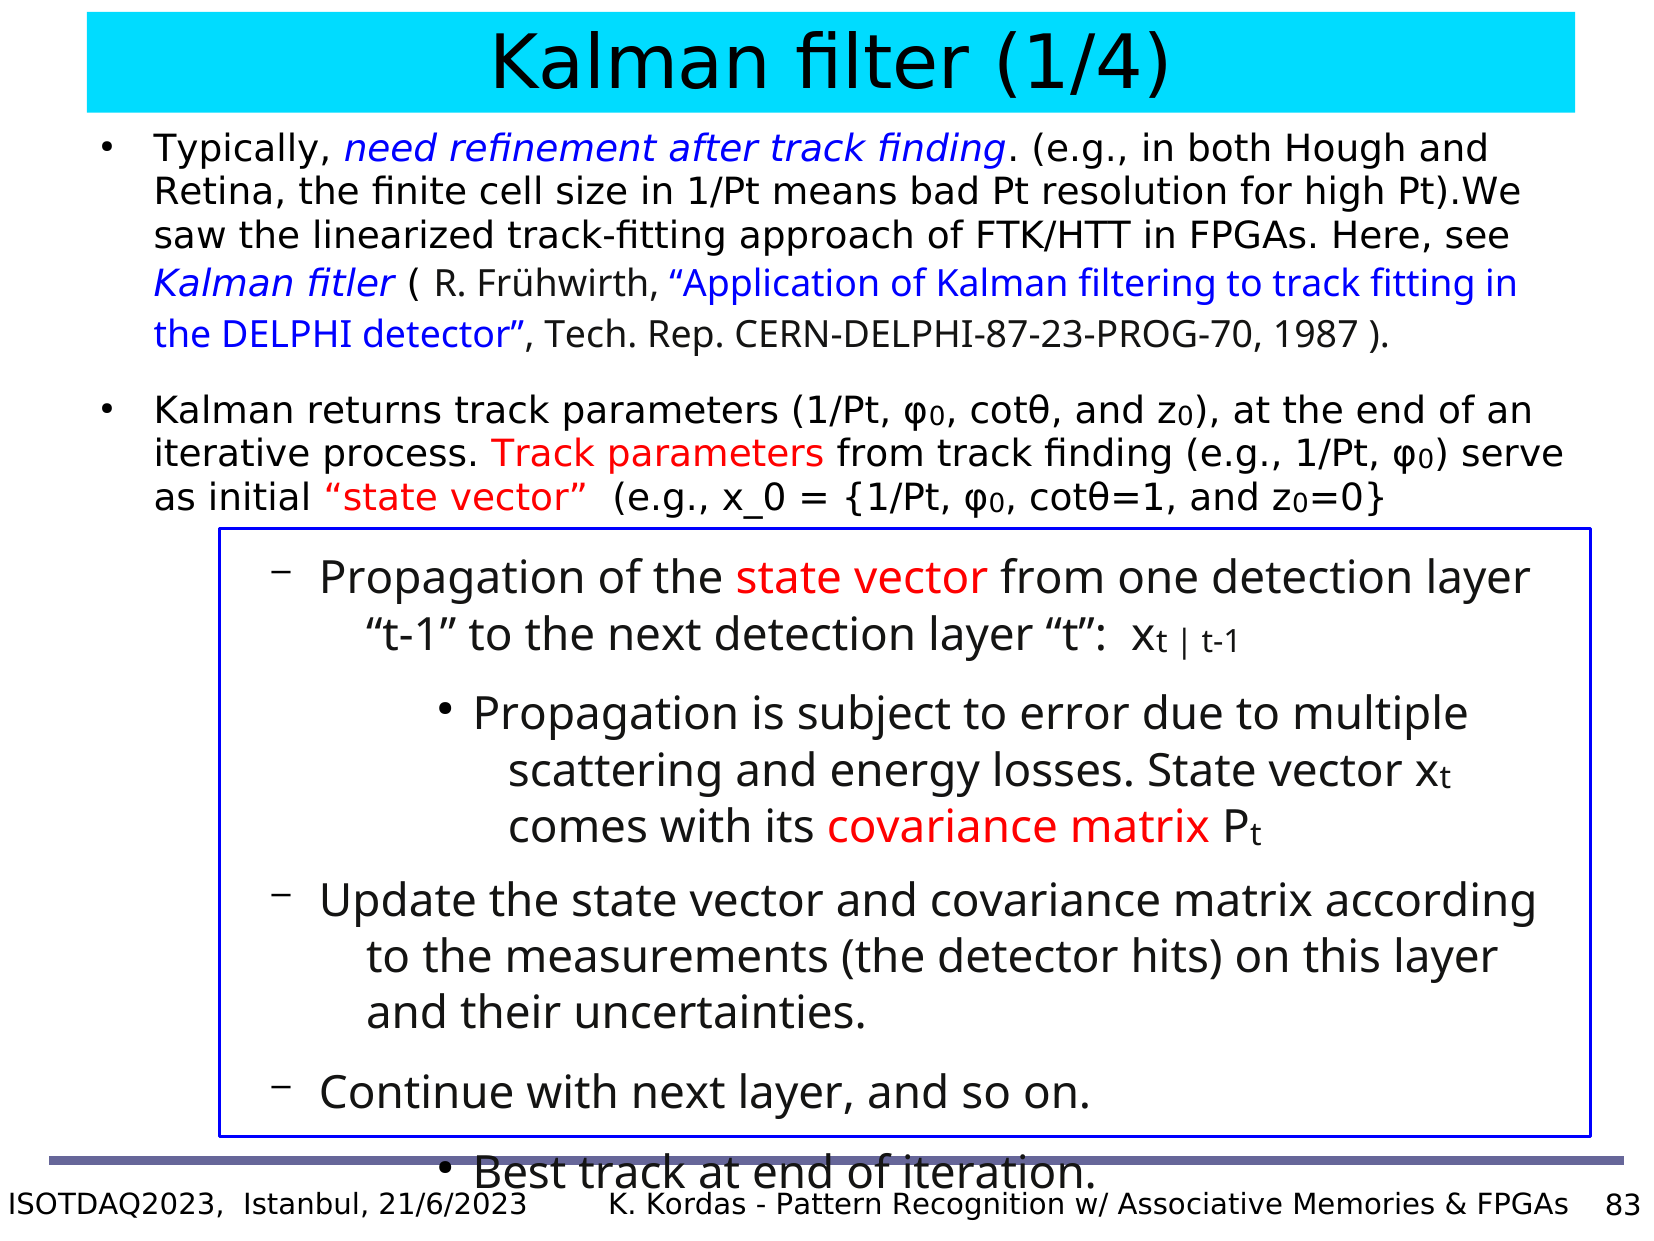

# Kalman filter (1/4)
Typically, need refinement after track finding. (e.g., in both Hough and Retina, the finite cell size in 1/Pt means bad Pt resolution for high Pt).We saw the linearized track-fitting approach of FTK/HTT in FPGAs. Here, see Kalman fitler ( R. Frühwirth, “Application of Kalman filtering to track fitting in the DELPHI detector”, Tech. Rep. CERN-DELPHI-87-23-PROG-70, 1987 ).
Kalman returns track parameters (1/Pt, φ0, cotθ, and z0), at the end of an iterative process. Track parameters from track finding (e.g., 1/Pt, φ0) serve as initial “state vector” (e.g., x_0 = {1/Pt, φ0, cotθ=1, and z0=0}
Propagation of the state vector from one detection layer “t-1” to the next detection layer “t”: xt | t-1
Propagation is subject to error due to multiple scattering and energy losses. State vector xt comes with its covariance matrix Pt
Update the state vector and covariance matrix according to the measurements (the detector hits) on this layer and their uncertainties.
Continue with next layer, and so on.
Best track at end of iteration.
ISOTDAQ2023, Istanbul, 21/6/2023
K. Kordas - Pattern Recognition w/ Associative Memories & FPGAs
83